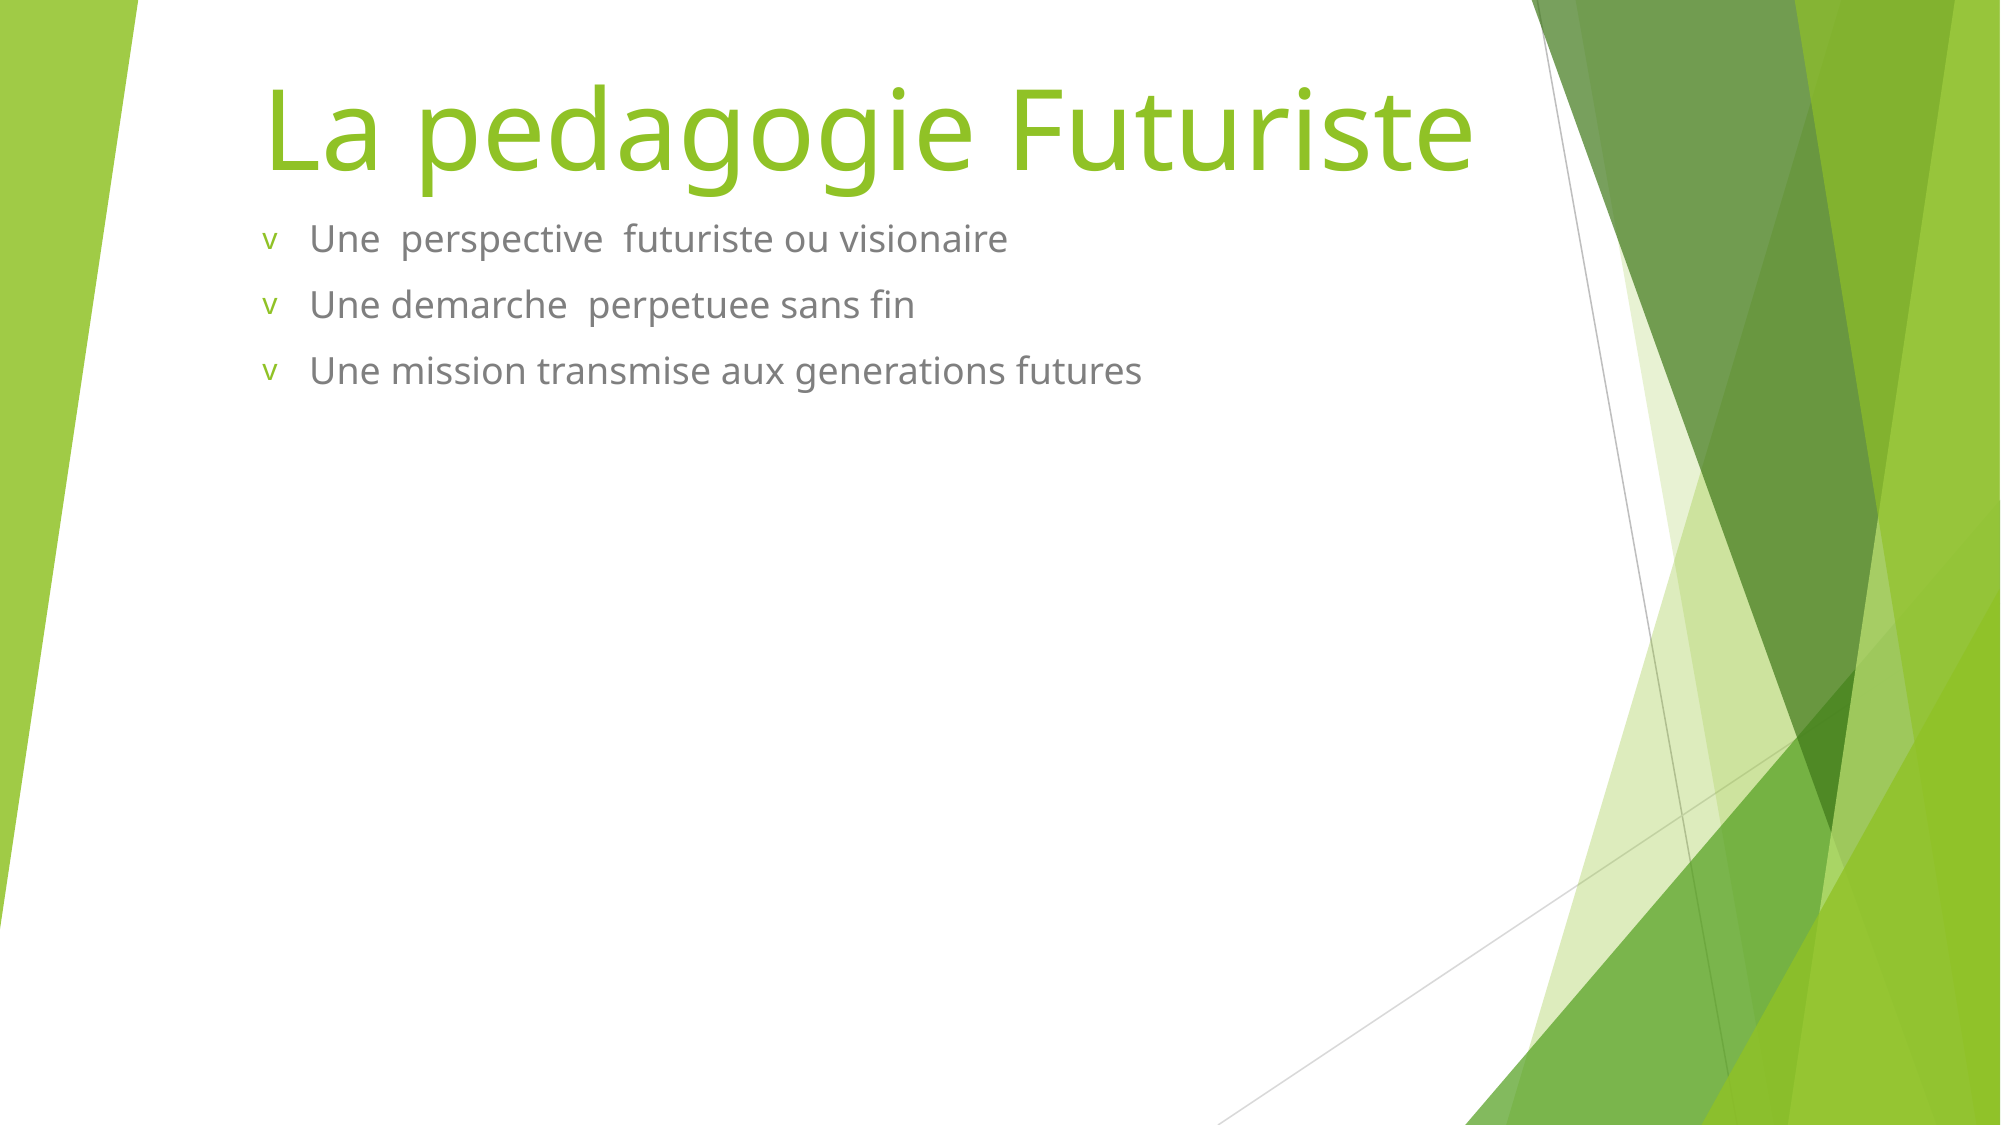

# La pedagogie Futuriste
Une perspective futuriste ou visionaire
Une demarche perpetuee sans fin
Une mission transmise aux generations futures